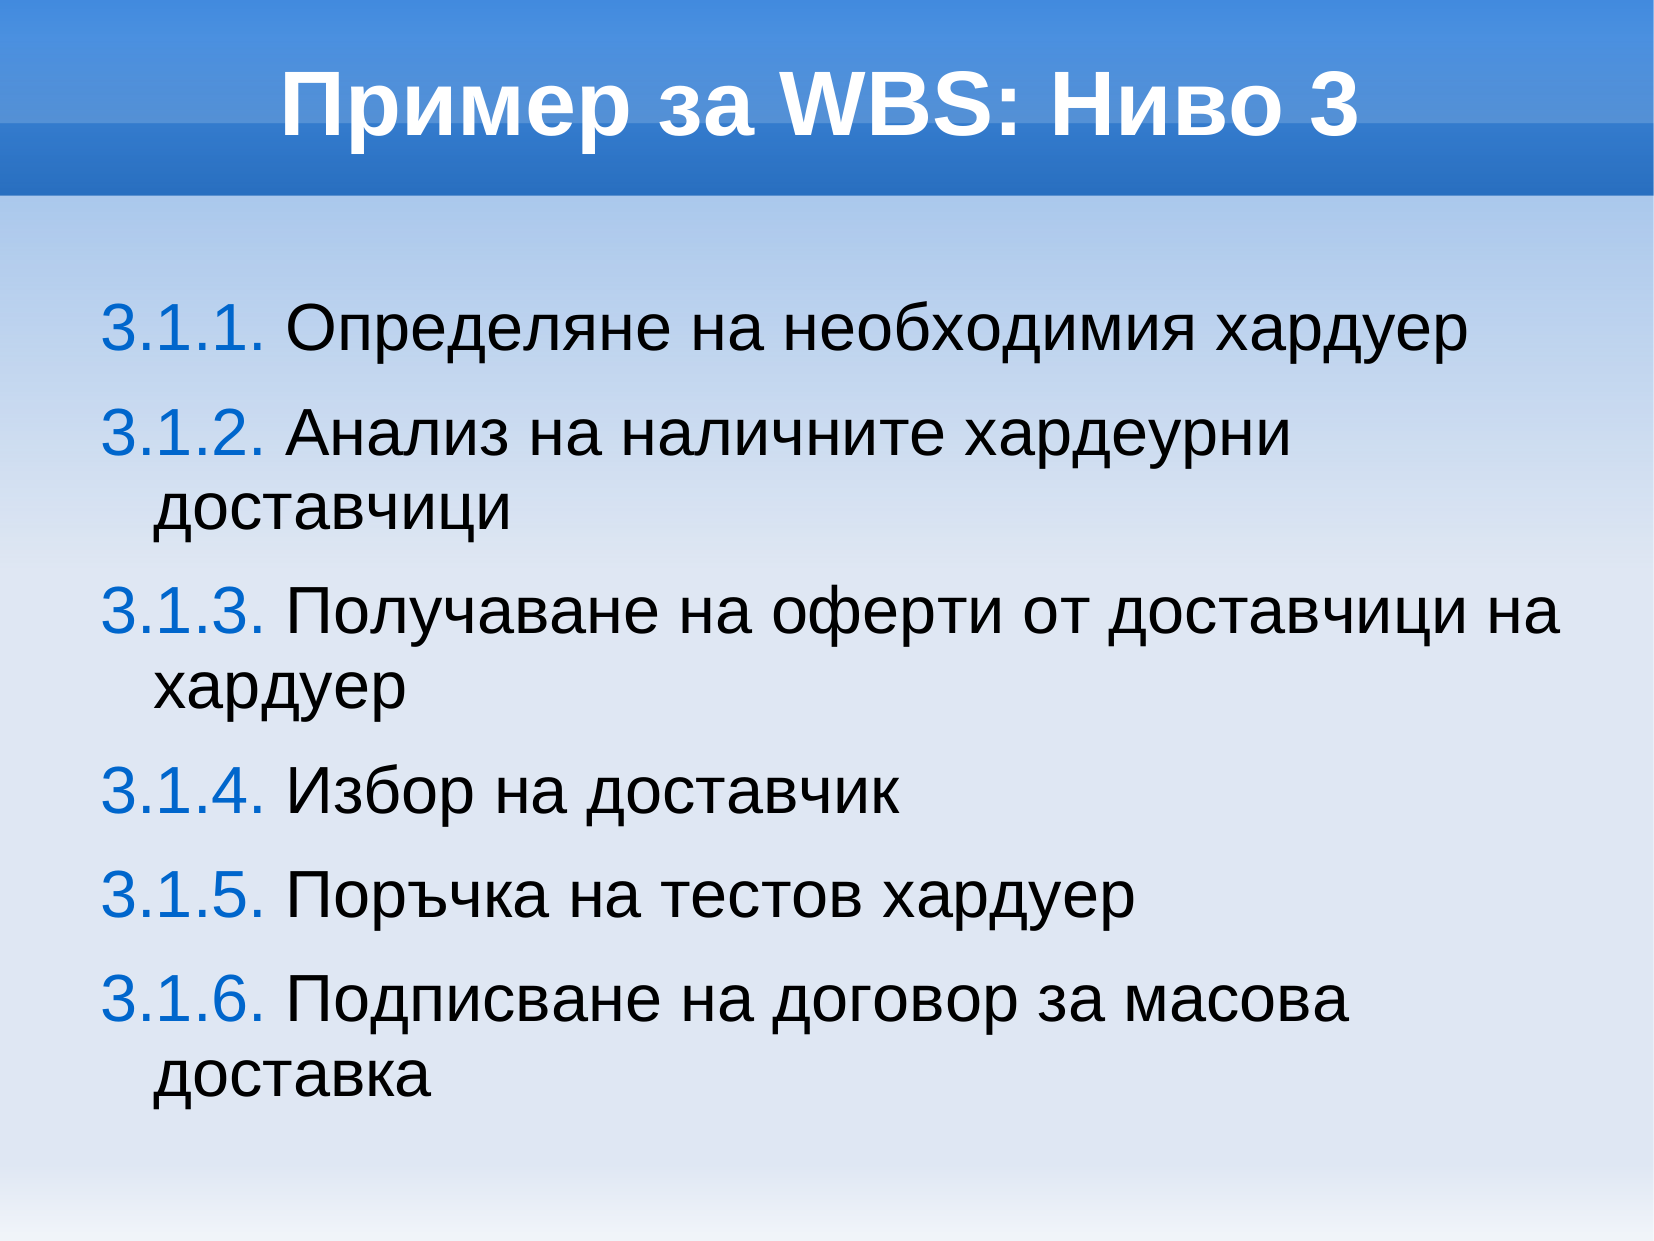

# Пример за WBS: Ниво 3
 Определяне на необходимия хардуер
 Анализ на наличните хардеурни доставчици
 Получаване на оферти от доставчици на хардуер
 Избор на доставчик
 Поръчка на тестов хардуер
 Подписване на договор за масова доставка